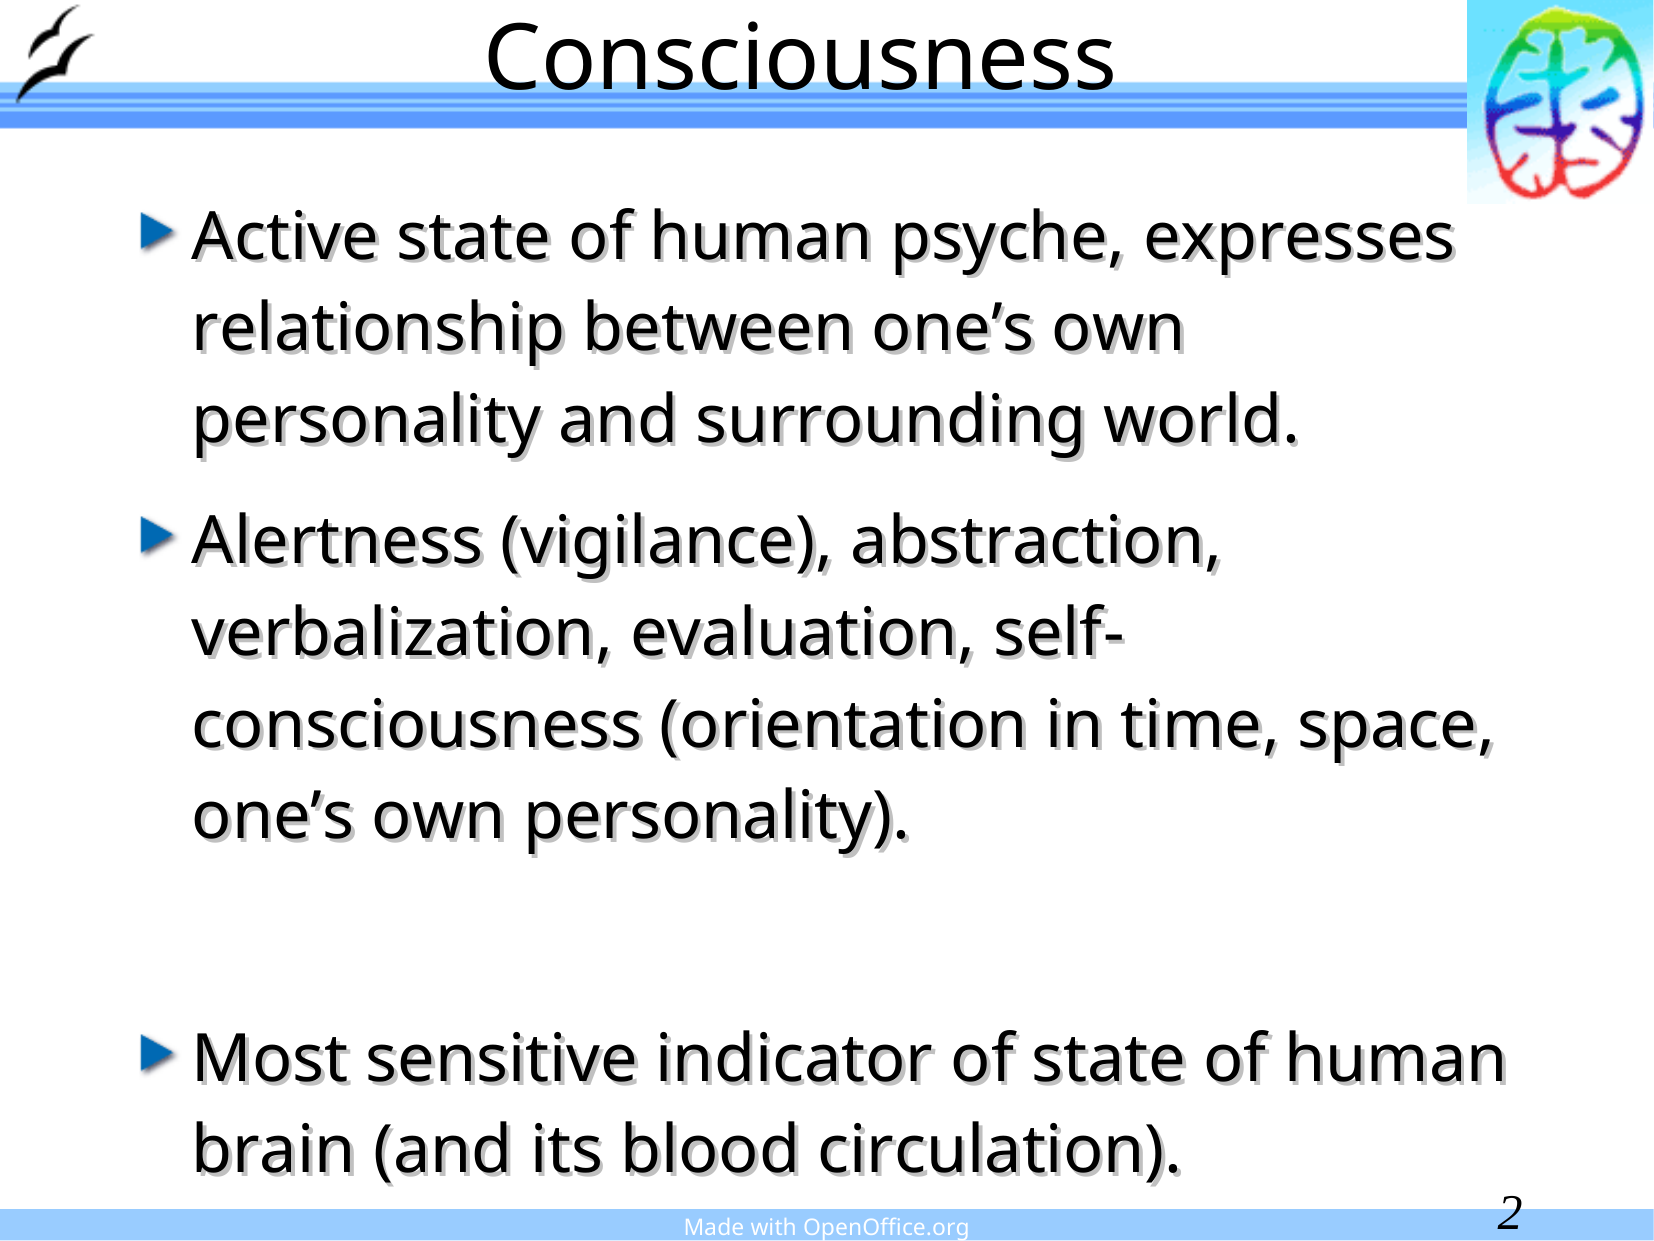

Consciousness
# Active state of human psyche, expresses relationship between one’s own personality and surrounding world.
Alertness (vigilance), abstraction, verbalization, evaluation, self-consciousness (orientation in time, space, one’s own personality).
Most sensitive indicator of state of human brain (and its blood circulation).